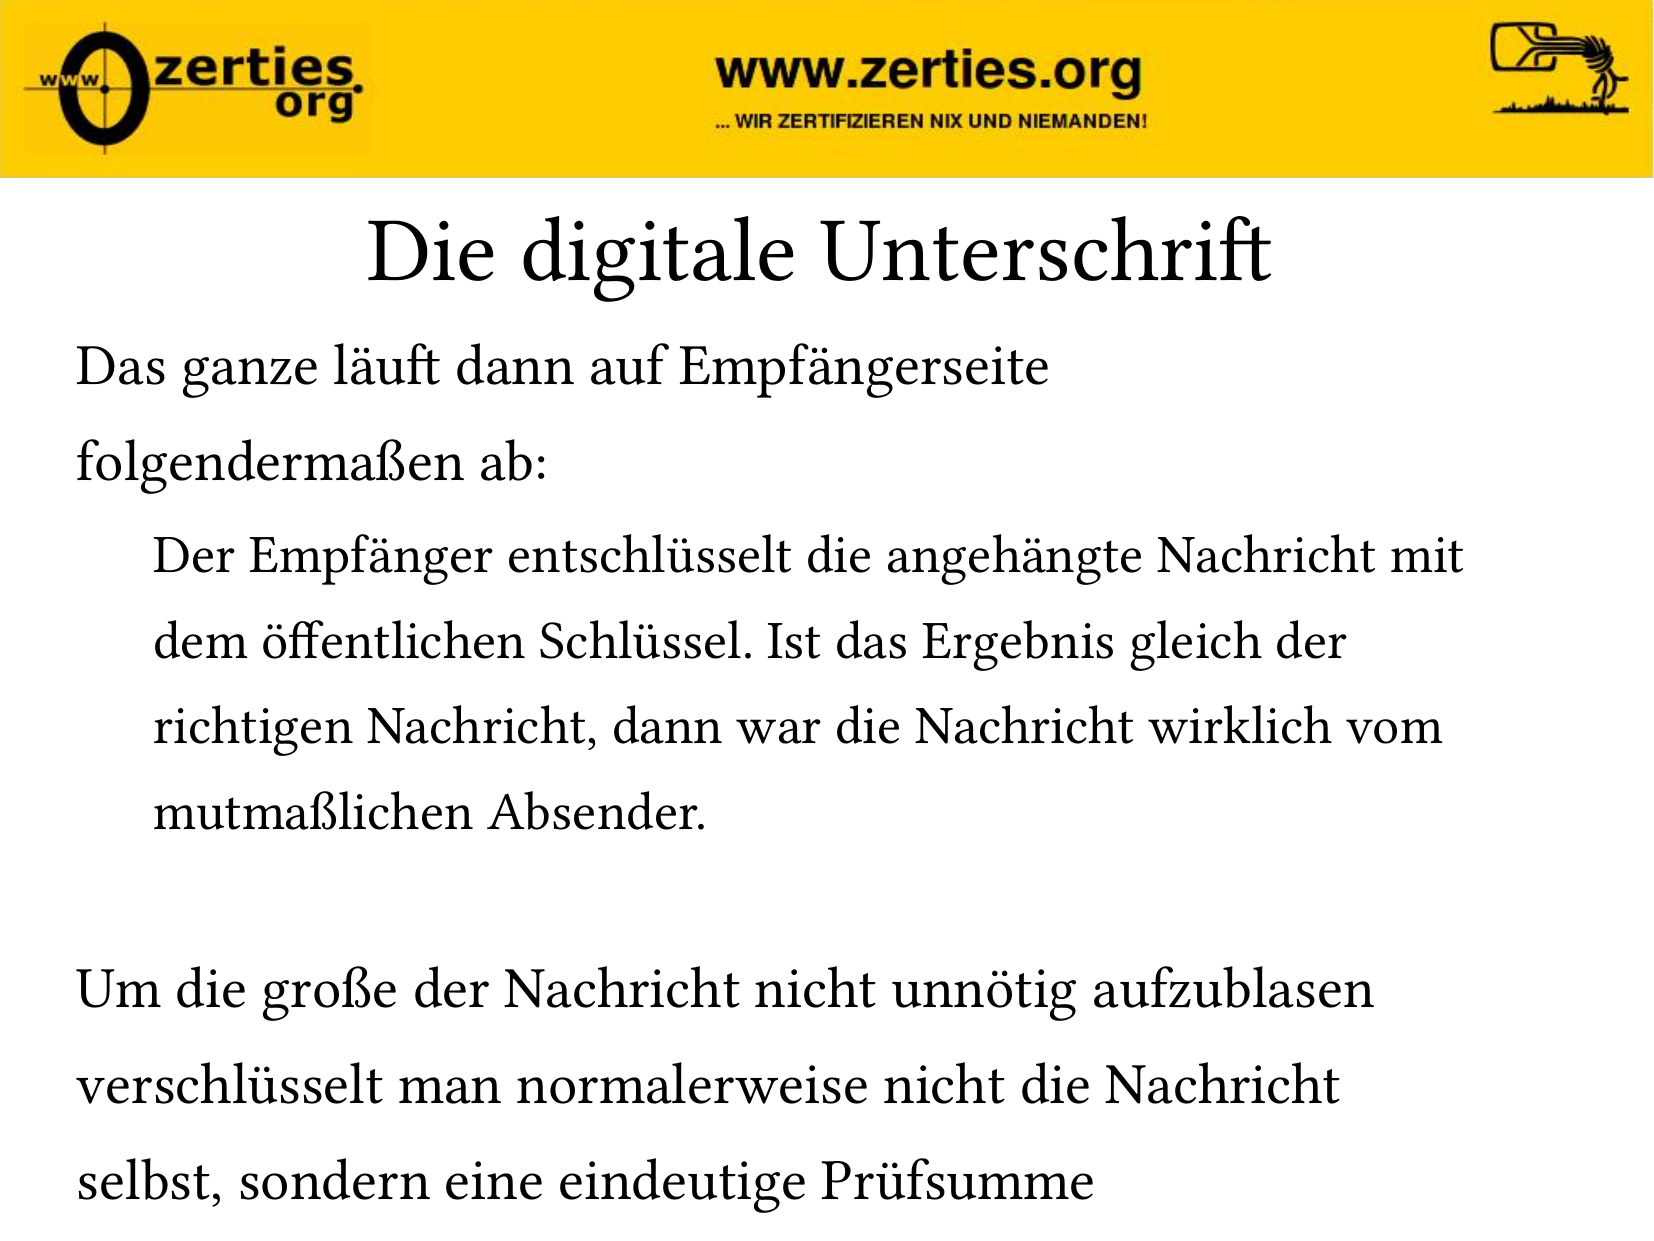

# Die digitale Unterschrift
Das ganze läuft dann auf Empfängerseite
folgendermaßen ab:
Der Empfänger entschlüsselt die angehängte Nachricht mit
dem öffentlichen Schlüssel. Ist das Ergebnis gleich der
richtigen Nachricht, dann war die Nachricht wirklich vom
mutmaßlichen Absender.
Um die große der Nachricht nicht unnötig aufzublasen
verschlüsselt man normalerweise nicht die Nachricht
selbst, sondern eine eindeutige Prüfsumme